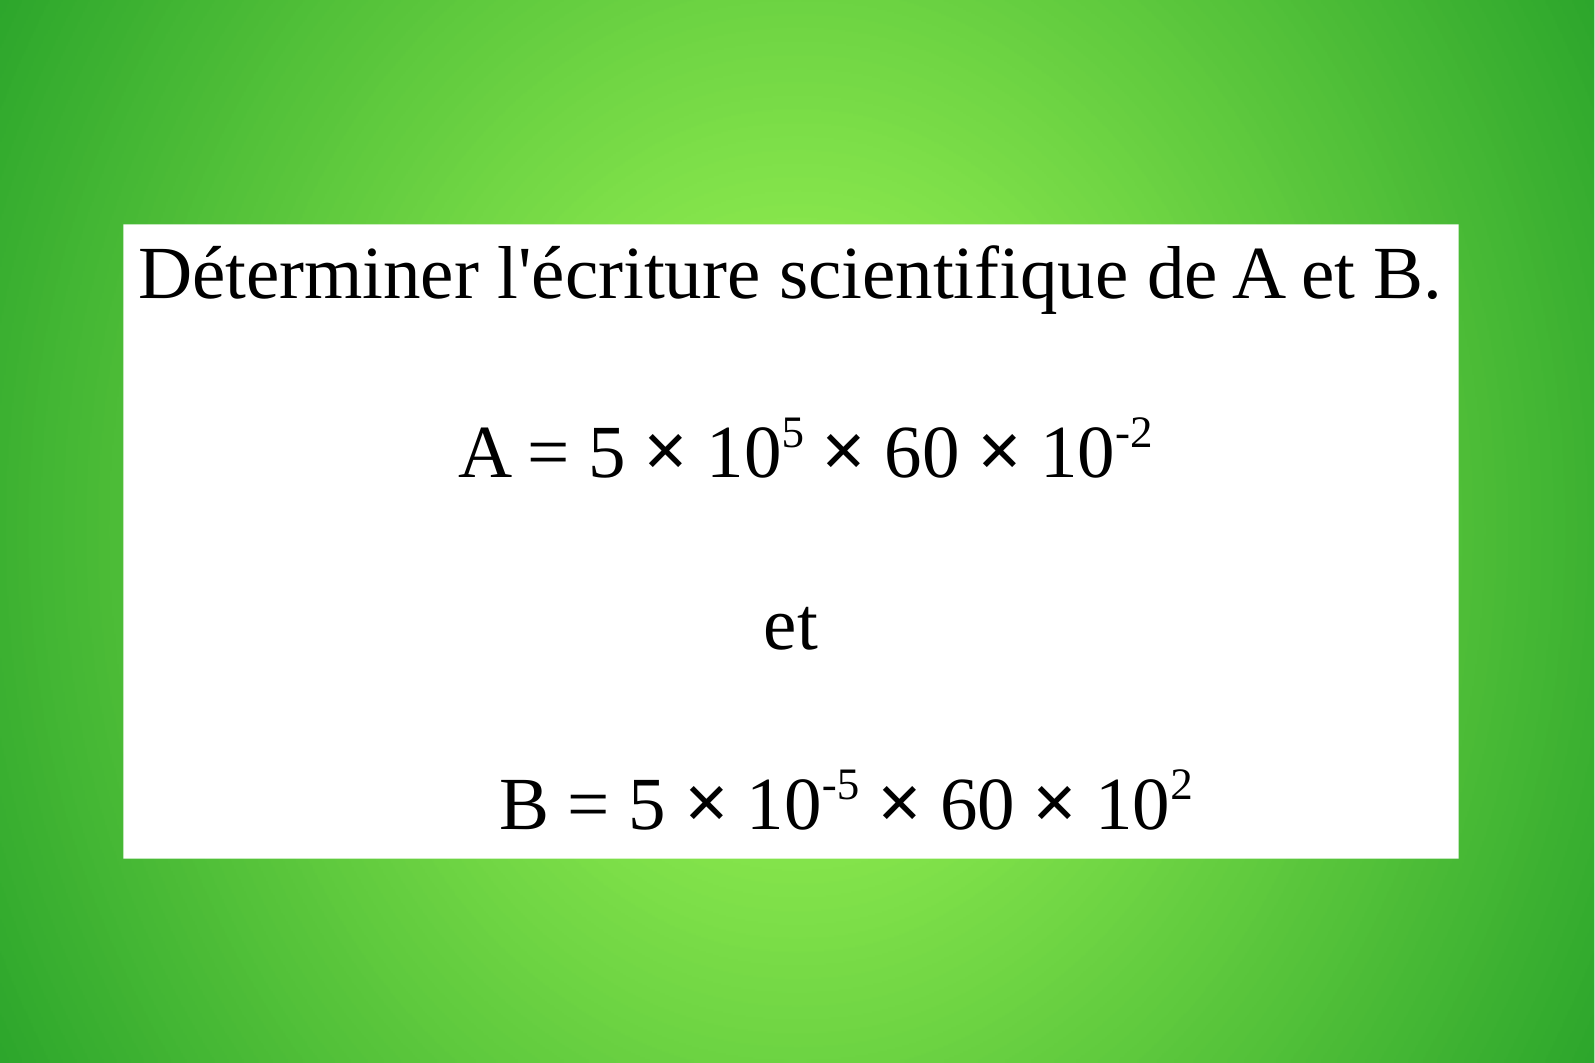

Déterminer l'écriture scientifique de A et B.
	A = 5 × 105 × 60 × 10-2
et
 		B = 5 × 10-5 × 60 × 102